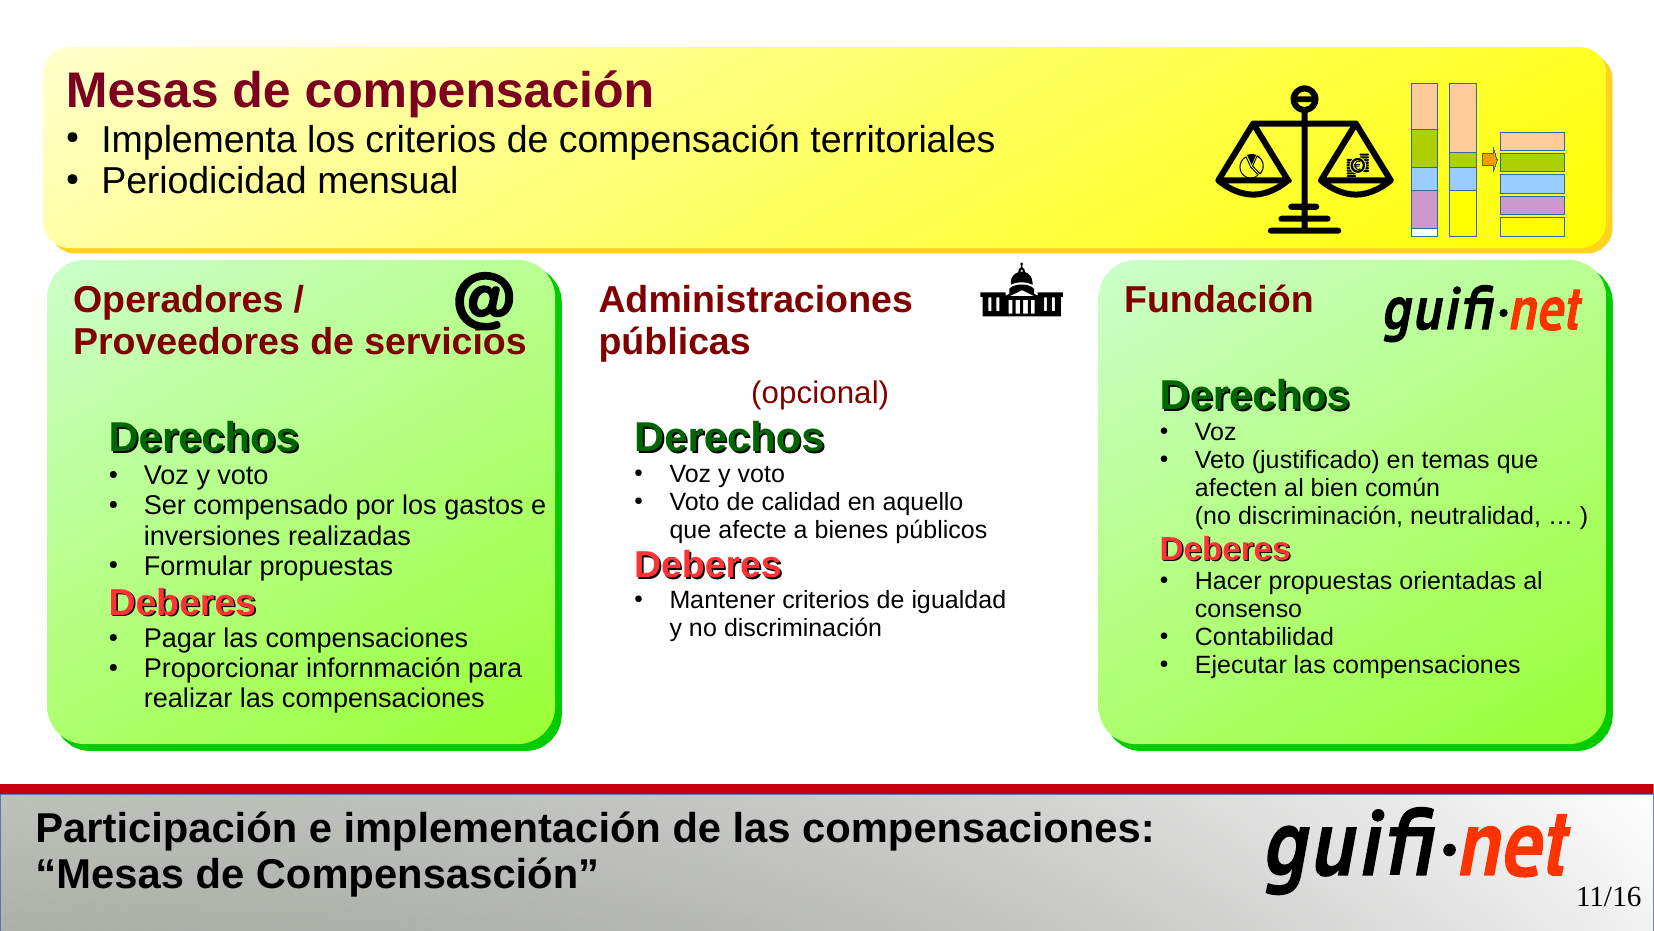

Mesas de compensación
Implementa los criterios de compensación territoriales
Periodicidad mensual
Operadores /
Proveedores de servicios
Derechos
Voz y voto
Ser compensado por los gastos e
inversiones realizadas
Formular propuestas
Deberes
Pagar las compensaciones
Proporcionar infornmación para
realizar las compensaciones
Administraciones
públicas
(opcional)
Derechos
Voz y voto
Voto de calidad en aquello
que afecte a bienes públicos
Deberes
Mantener criterios de igualdad
y no discriminación
Fundación
Derechos
Voz
Veto (justificado) en temas que
afecten al bien común
(no discriminación, neutralidad, … )
Deberes
Hacer propuestas orientadas al
consenso
Contabilidad
Ejecutar las compensaciones
# Participación e implementación de las compensaciones: “Mesas de Compensasción”